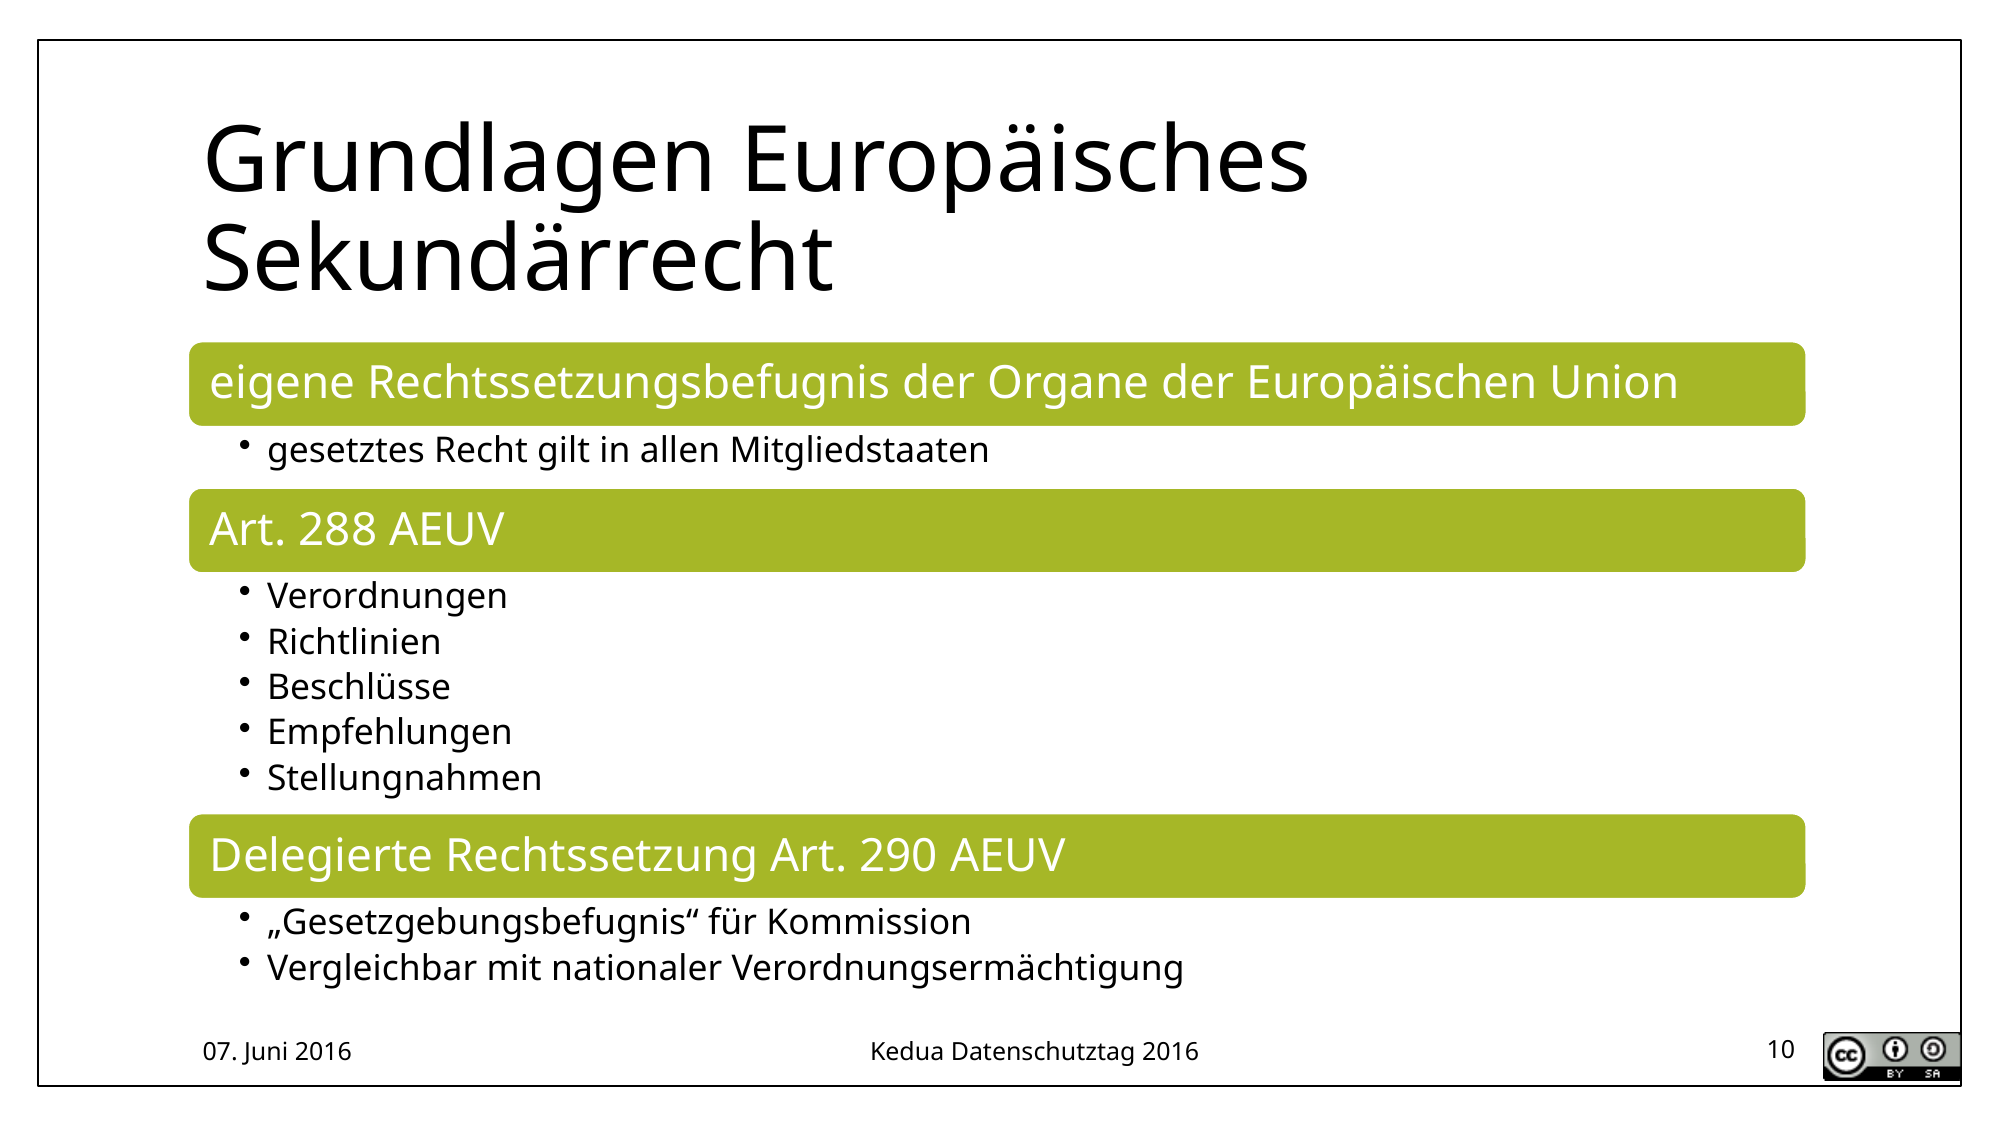

# Grundlagen Europäisches Sekundärrecht
eigene Rechtssetzungsbefugnis der Organe der Europäischen Union
gesetztes Recht gilt in allen Mitgliedstaaten
Art. 288 AEUV
Verordnungen
Richtlinien
Beschlüsse
Empfehlungen
Stellungnahmen
Delegierte Rechtssetzung Art. 290 AEUV
„Gesetzgebungsbefugnis“ für Kommission
Vergleichbar mit nationaler Verordnungsermächtigung
07. Juni 2016
Kedua Datenschutztag 2016